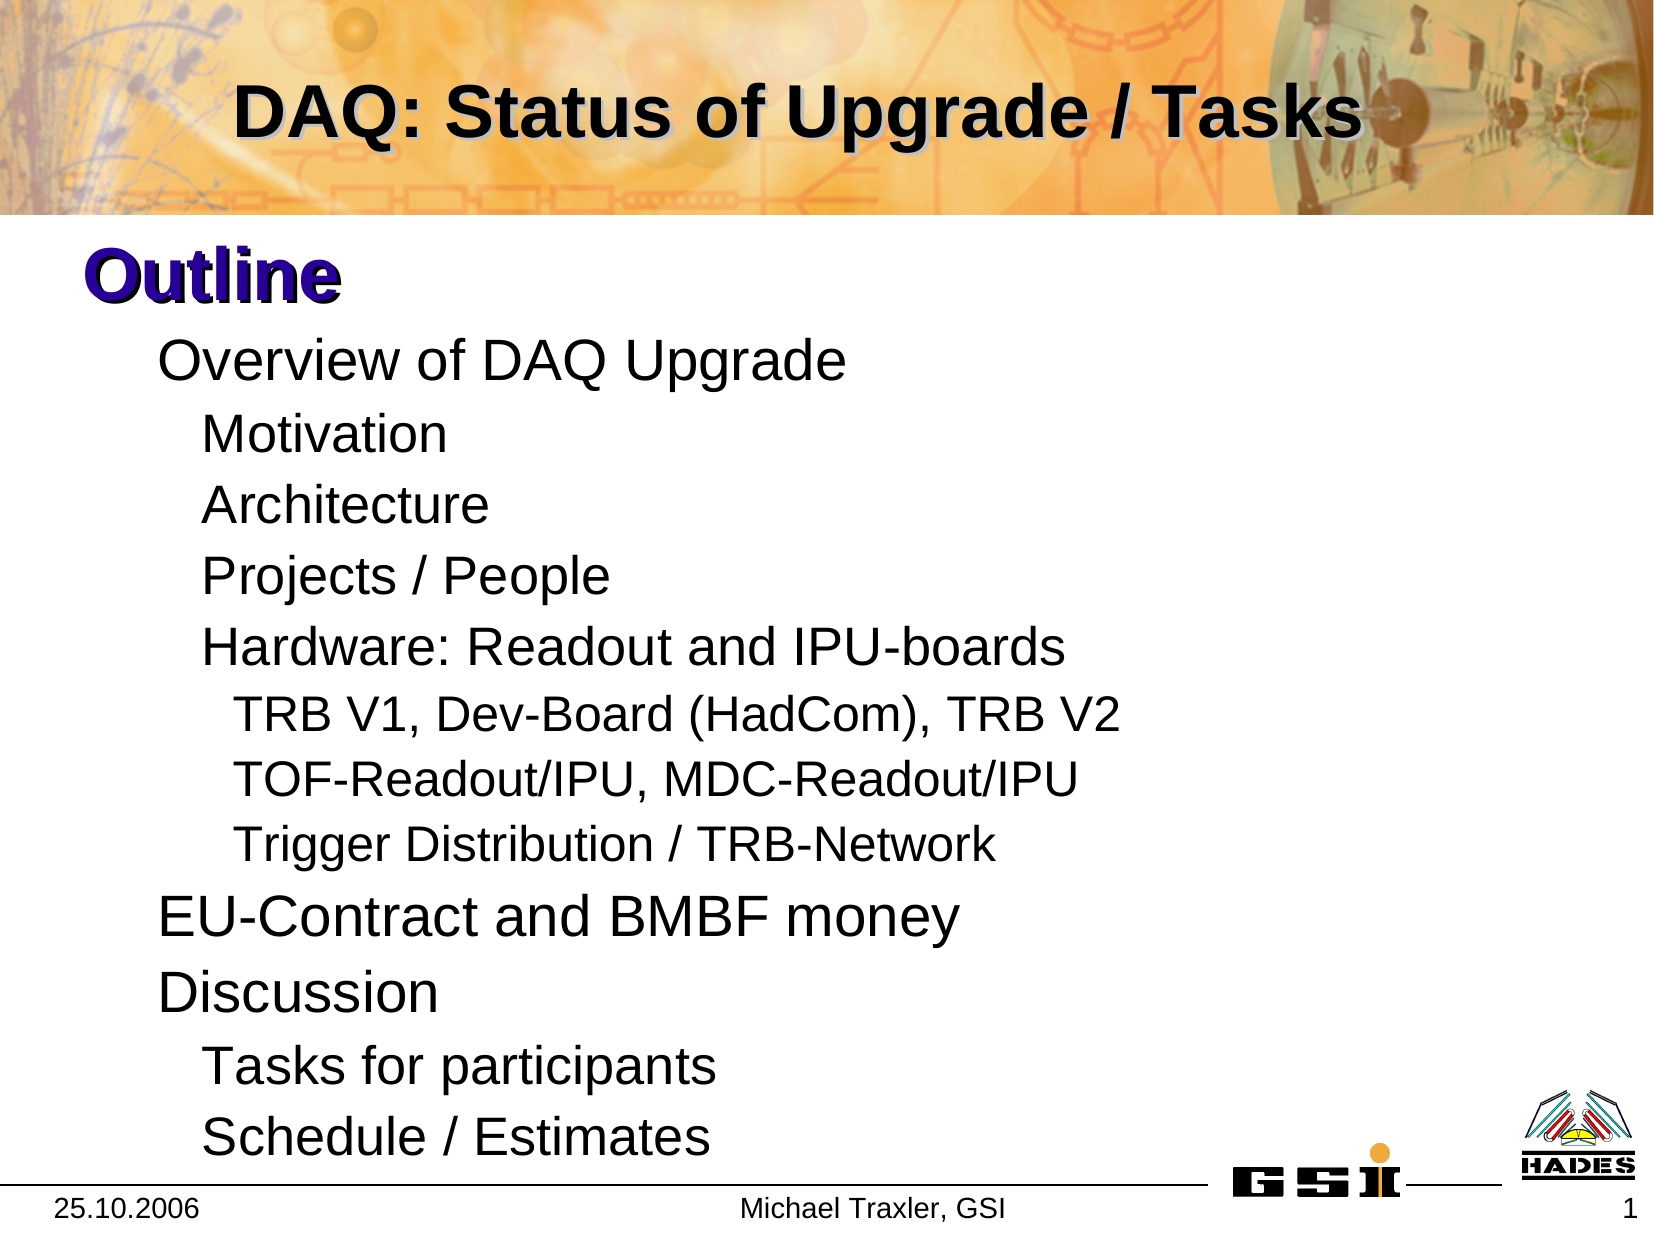

# DAQ: Status of Upgrade / Tasks
Outline
Overview of DAQ Upgrade
Motivation
Architecture
Projects / People
Hardware: Readout and IPU-boards
TRB V1, Dev-Board (HadCom), TRB V2
TOF-Readout/IPU, MDC-Readout/IPU
Trigger Distribution / TRB-Network
EU-Contract and BMBF money
Discussion
Tasks for participants
Schedule / Estimates
25.10.2006
Michael Traxler, GSI
1